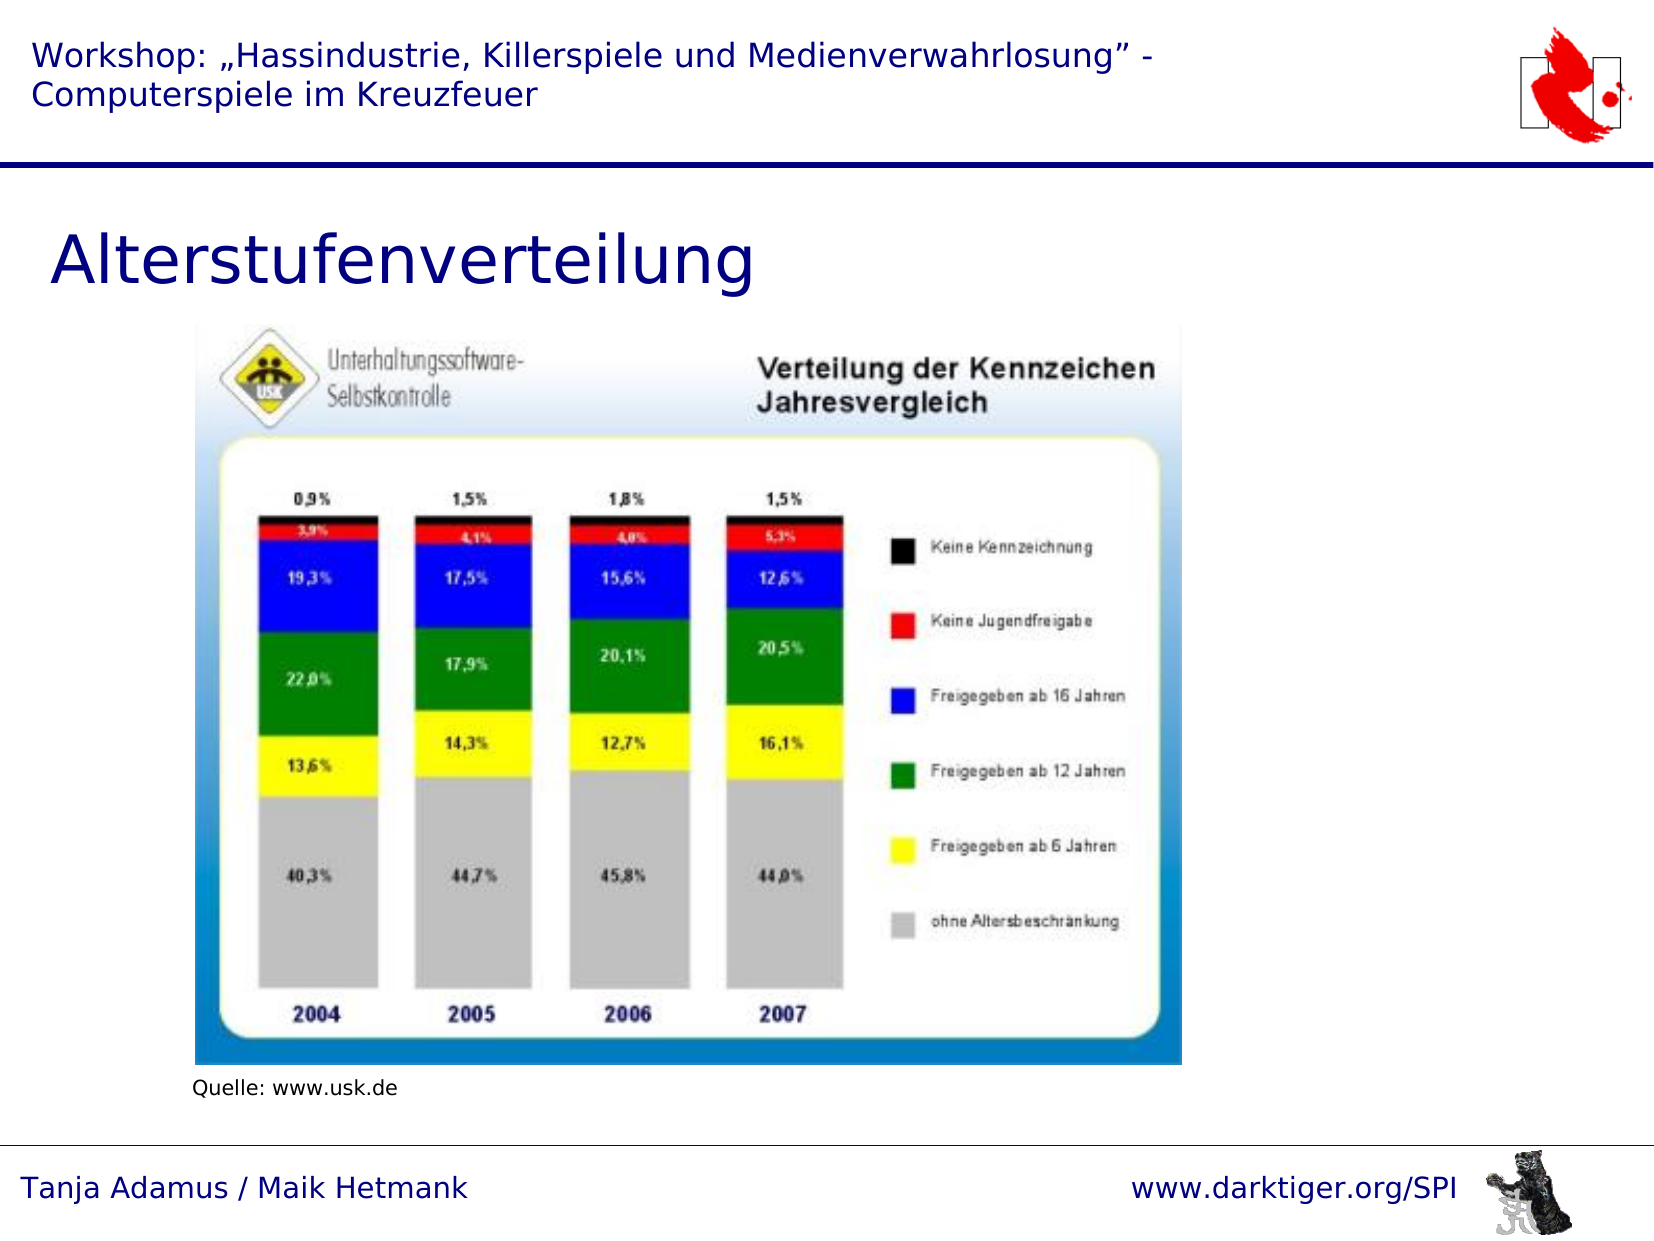

Workshop: „Hassindustrie, Killerspiele und Medienverwahrlosung” - Computerspiele im Kreuzfeuer
Alterstufenverteilung
Quelle: www.usk.de